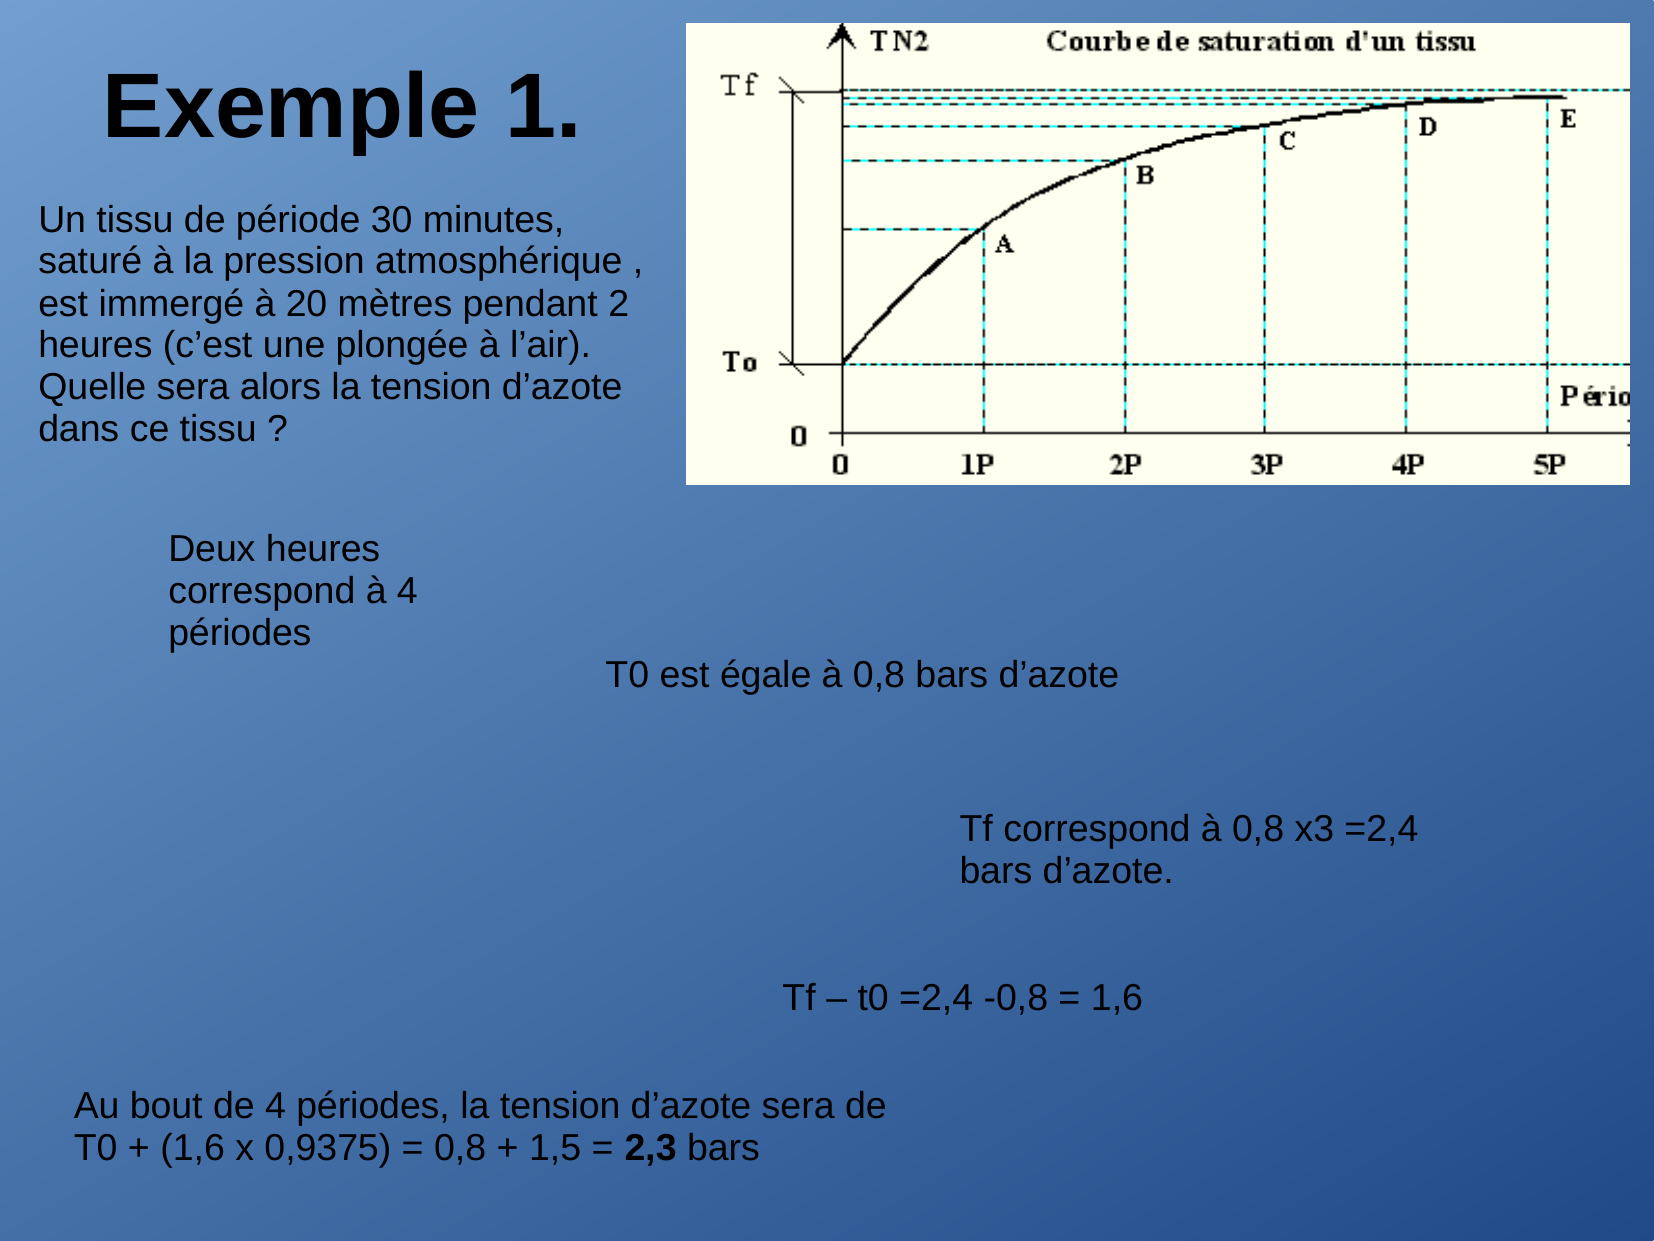

# Exemple 1.
Un tissu de période 30 minutes, saturé à la pression atmosphérique , est immergé à 20 mètres pendant 2 heures (c’est une plongée à l’air). Quelle sera alors la tension d’azote dans ce tissu ?
Deux heures correspond à 4 périodes
T0 est égale à 0,8 bars d’azote
Tf correspond à 0,8 x3 =2,4 bars d’azote.
Tf – t0 =2,4 -0,8 = 1,6
Au bout de 4 périodes, la tension d’azote sera de T0 + (1,6 x 0,9375) = 0,8 + 1,5 = 2,3 bars